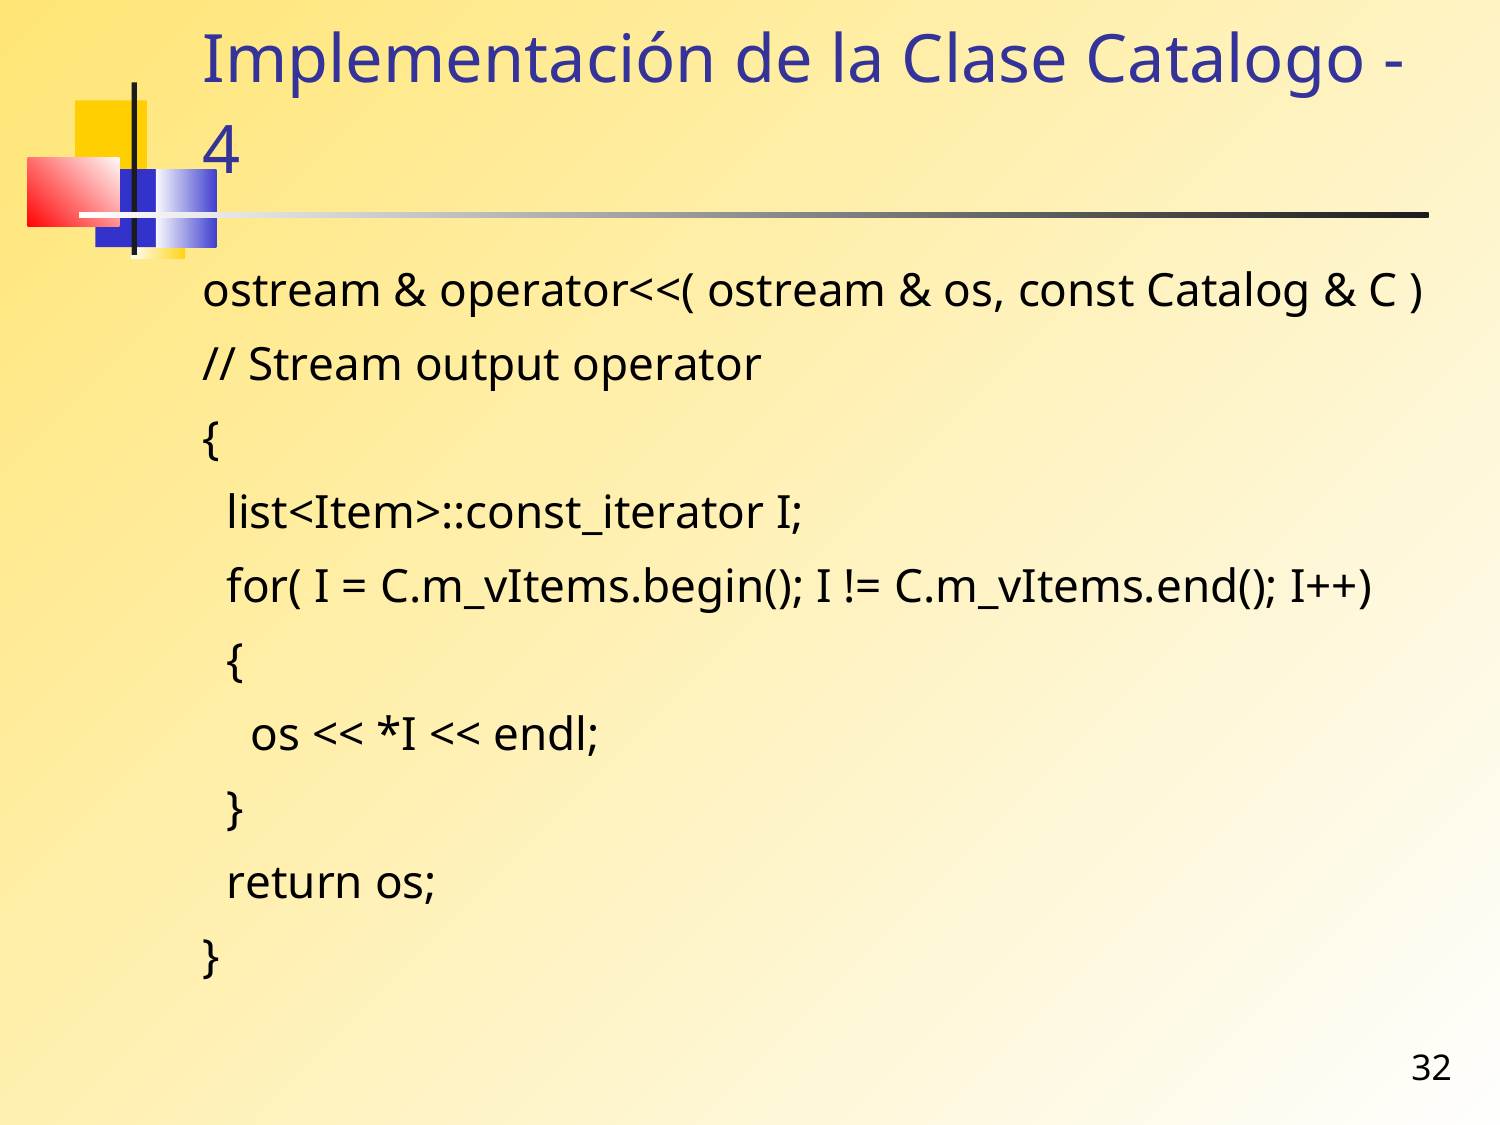

# Implementación de la Clase Catalogo - 4
ostream & operator<<( ostream & os, const Catalog & C )‏
// Stream output operator
{
 list<Item>::const_iterator I;
 for( I = C.m_vItems.begin(); I != C.m_vItems.end(); I++)‏
 {
 os << *I << endl;
 }
 return os;
}
32